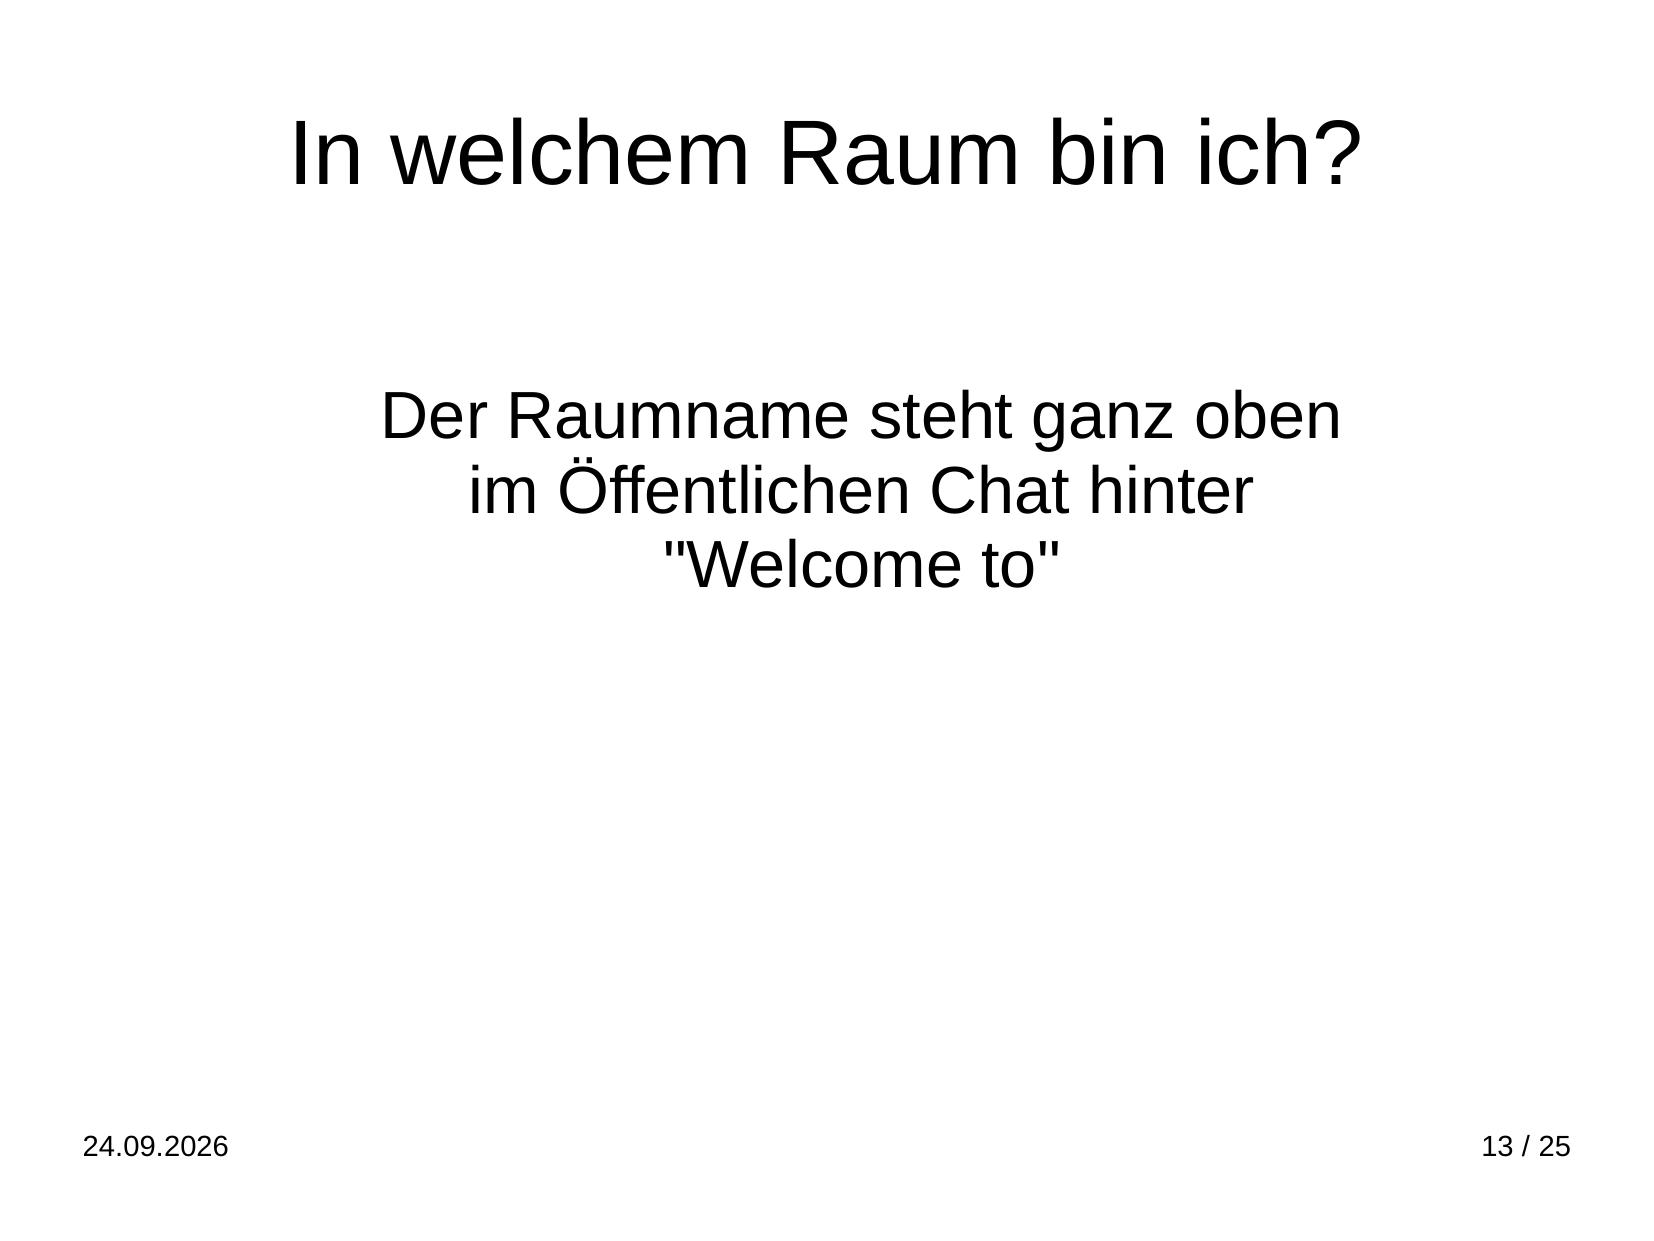

# In welchem Raum bin ich?
Der Raumname steht ganz oben
im Öffentlichen Chat hinter
"Welcome to"